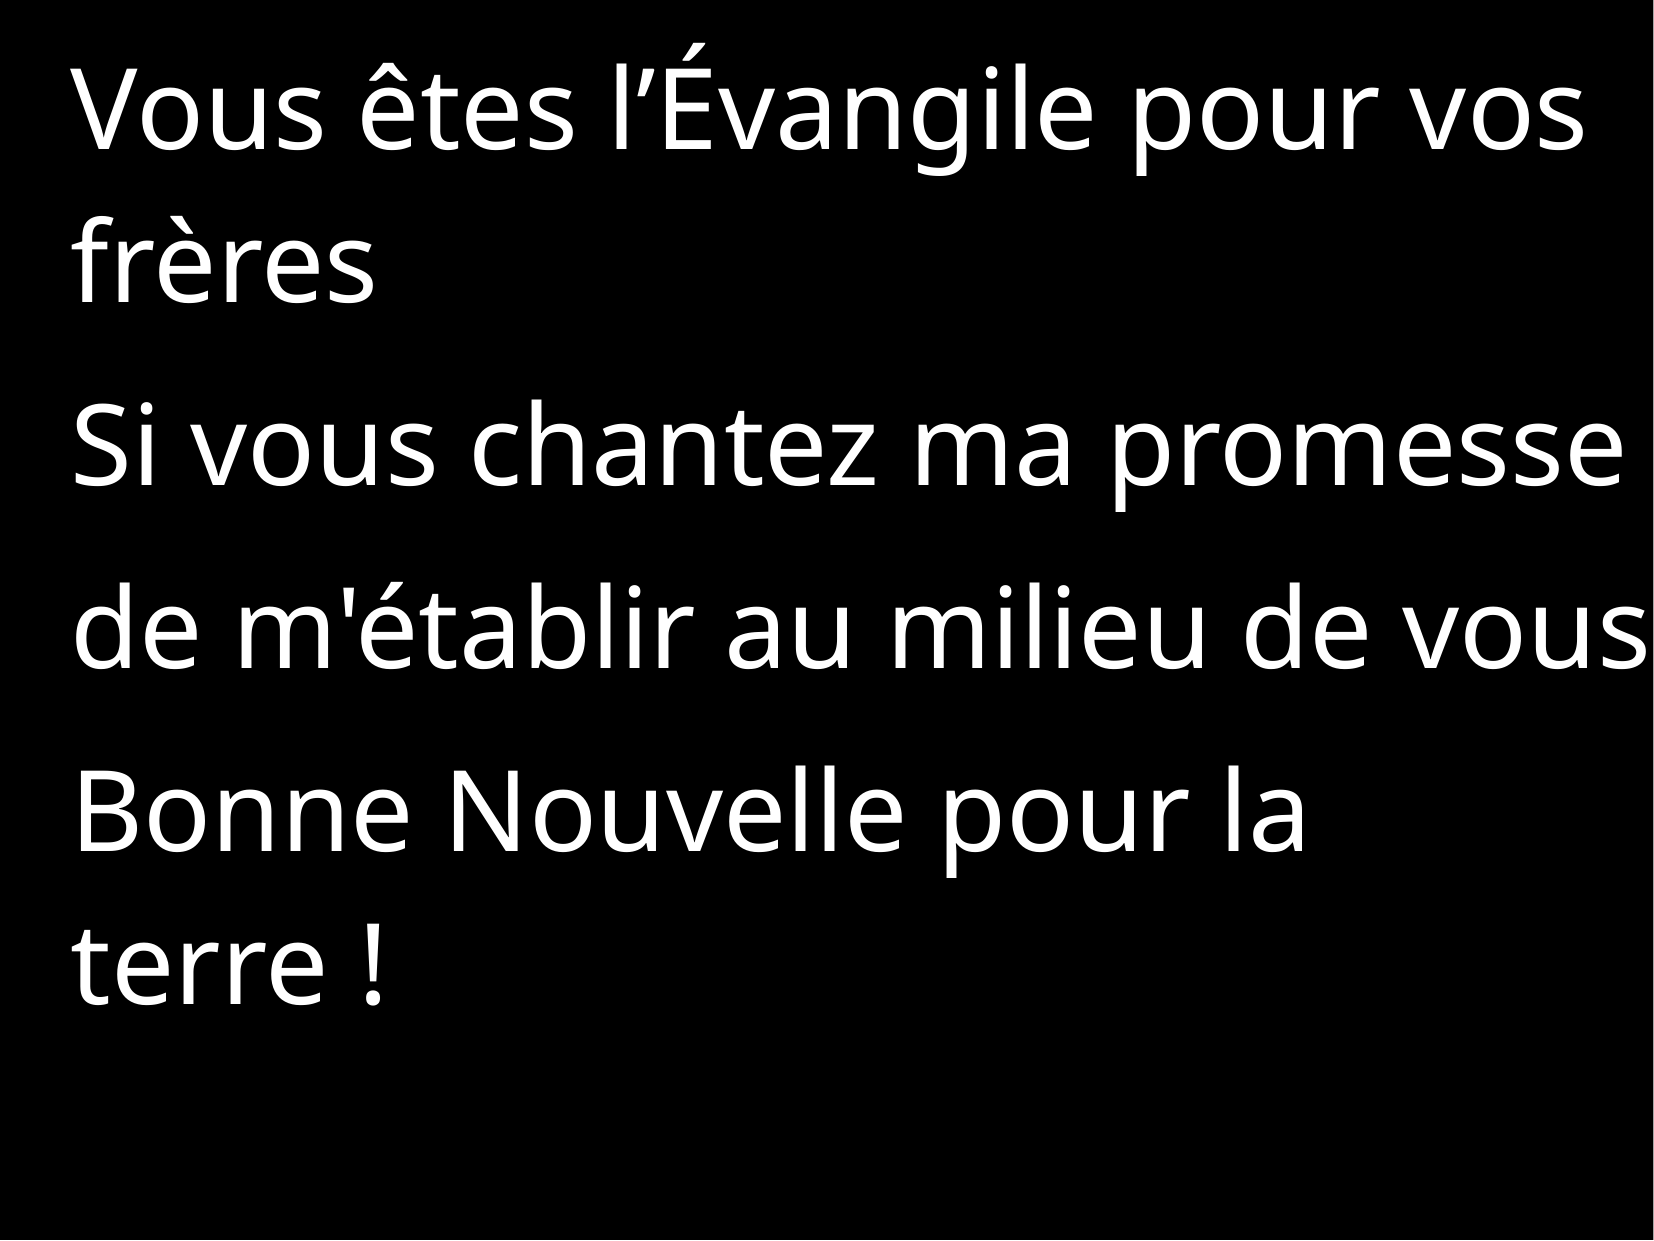

# Vous êtes l’Évangile pour vos frères
Si vous chantez ma promesse
de m'établir au milieu de vous
Bonne Nouvelle pour la terre !